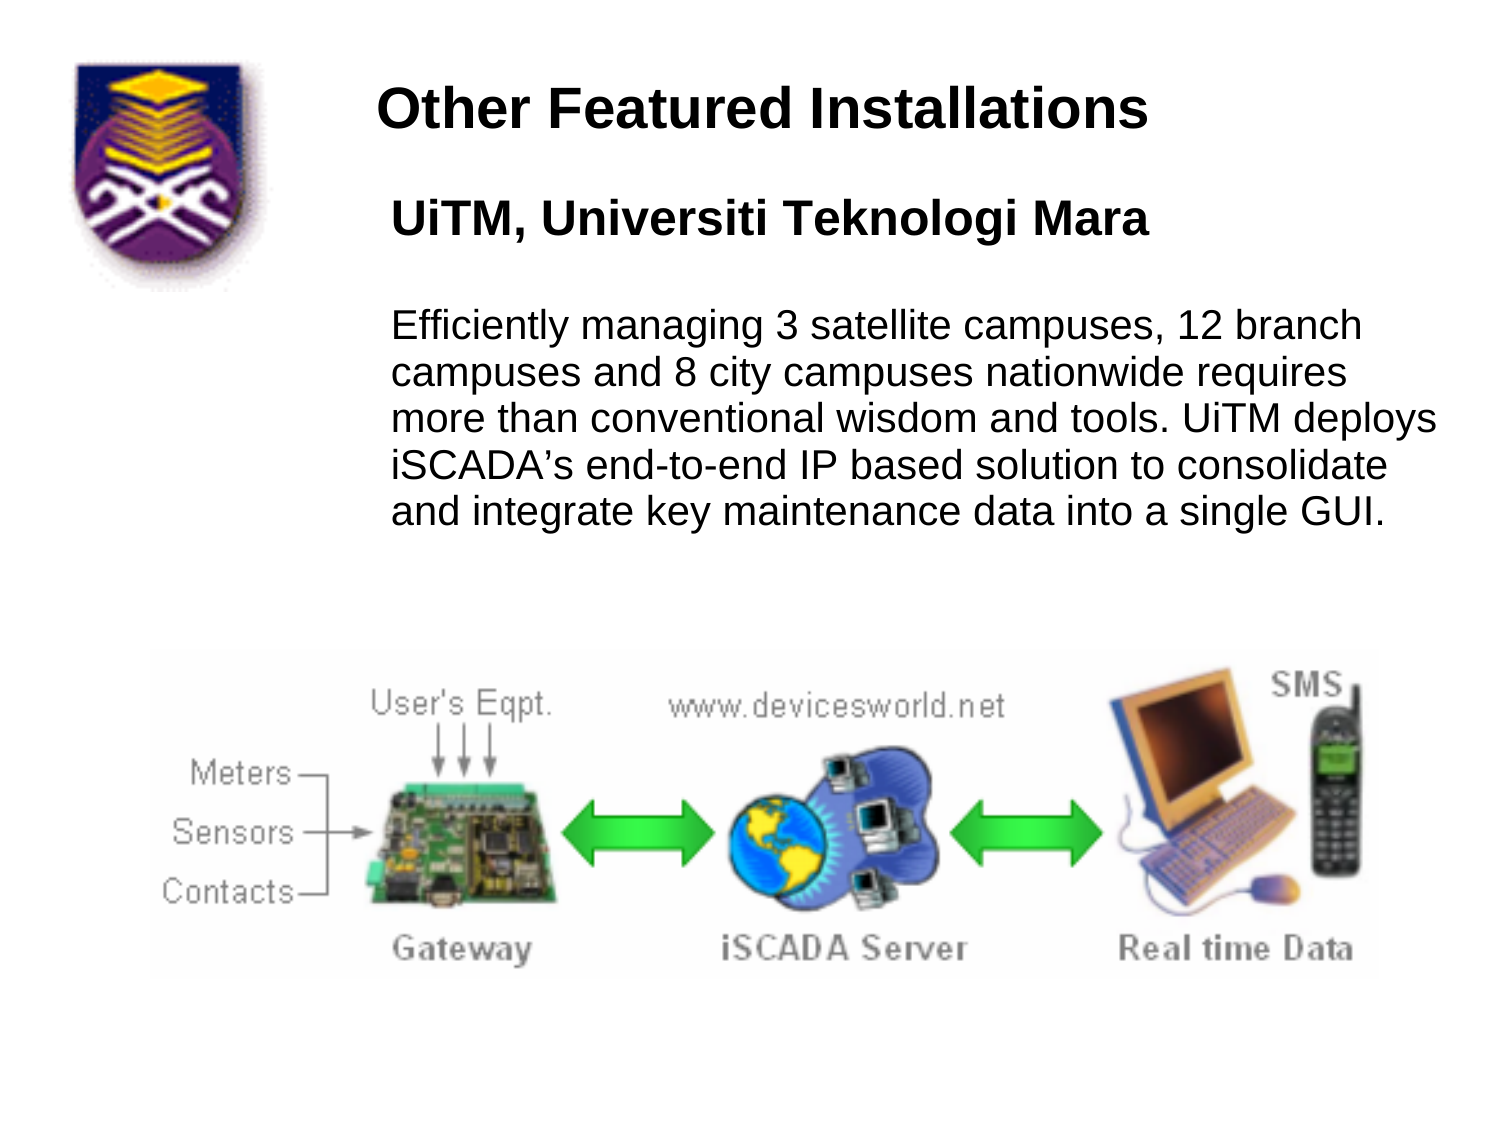

Other Featured Installations
UiTM, Universiti Teknologi Mara
Efficiently managing 3 satellite campuses, 12 branch campuses and 8 city campuses nationwide requires more than conventional wisdom and tools. UiTM deploys iSCADA’s end-to-end IP based solution to consolidate and integrate key maintenance data into a single GUI.